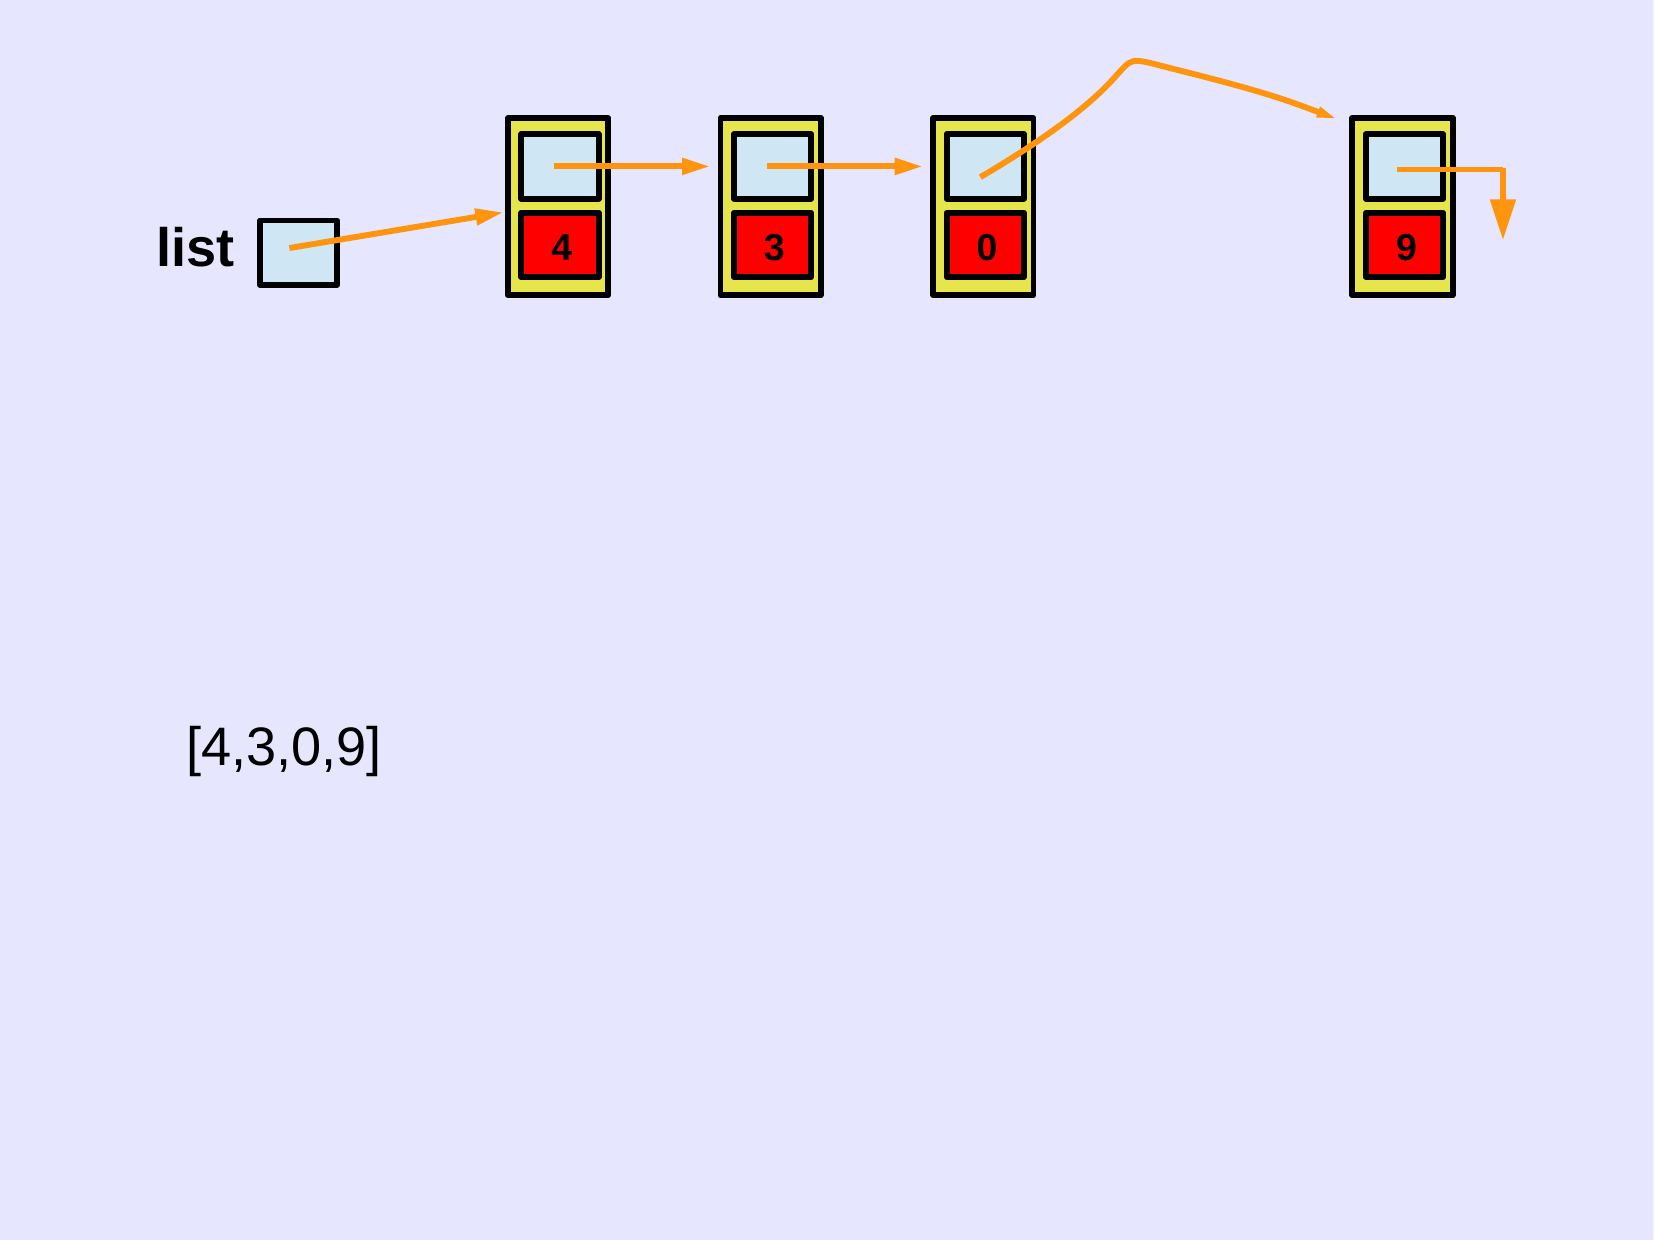

4
3
9
3
list
0
3
[4,3,0,9]